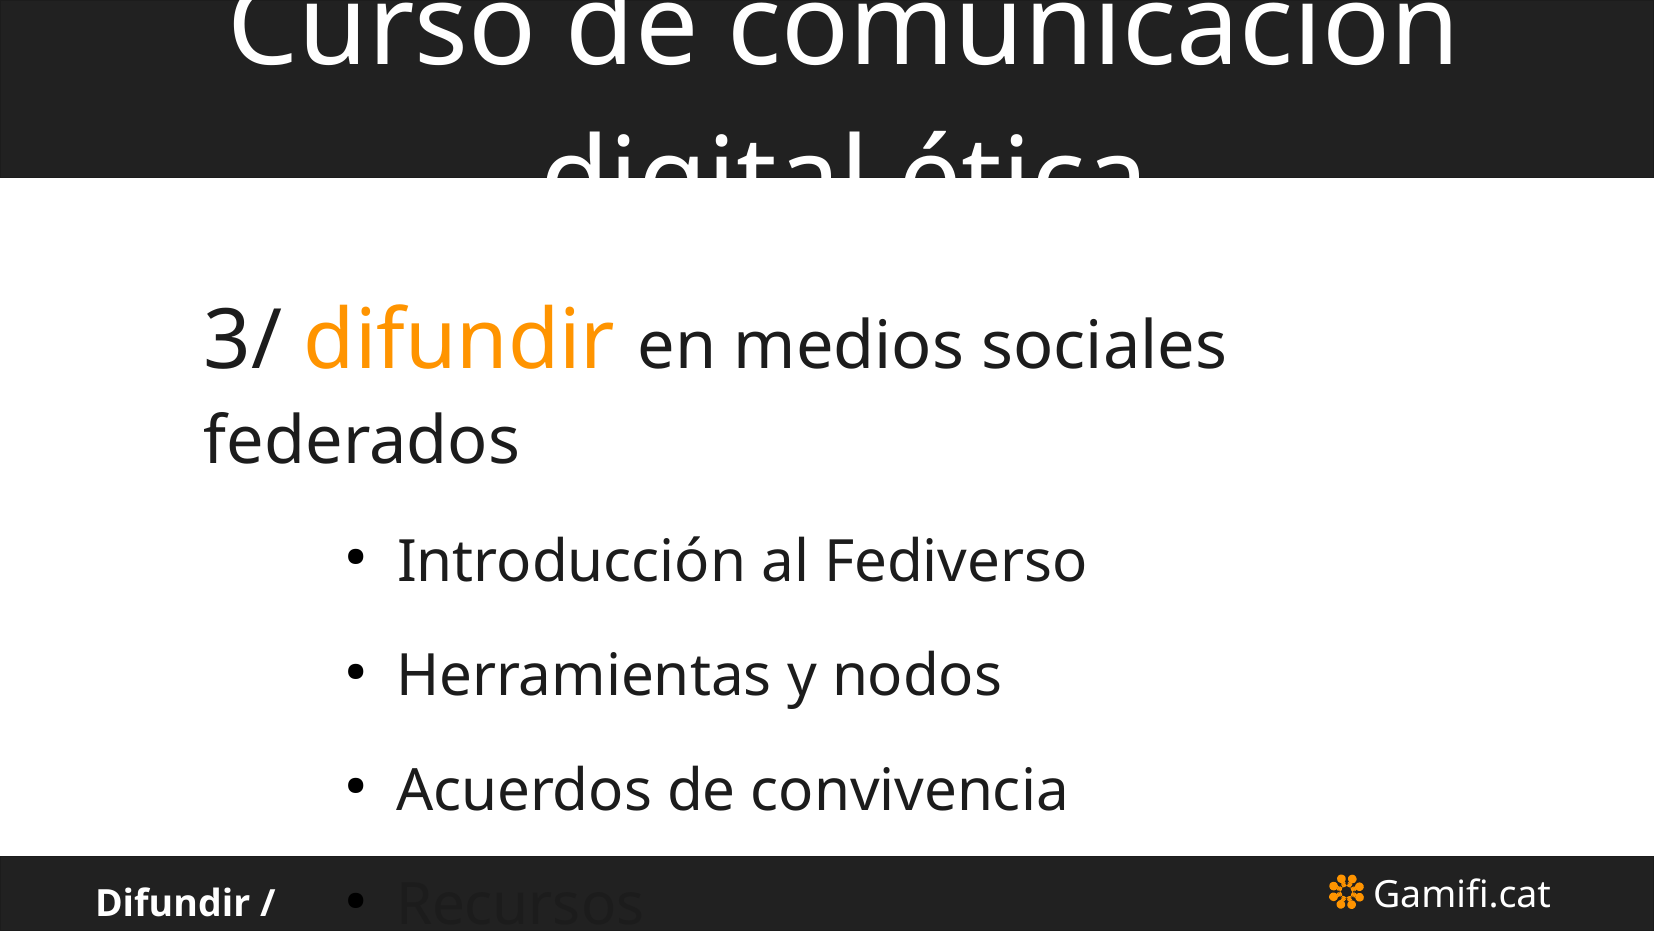

# Curso de comunicación digital ética
3/ difundir en medios sociales federados
 Introducción al Fediverso
 Herramientas y nodos
 Acuerdos de convivencia
 Recursos
Gamifi.cat
Difundir /